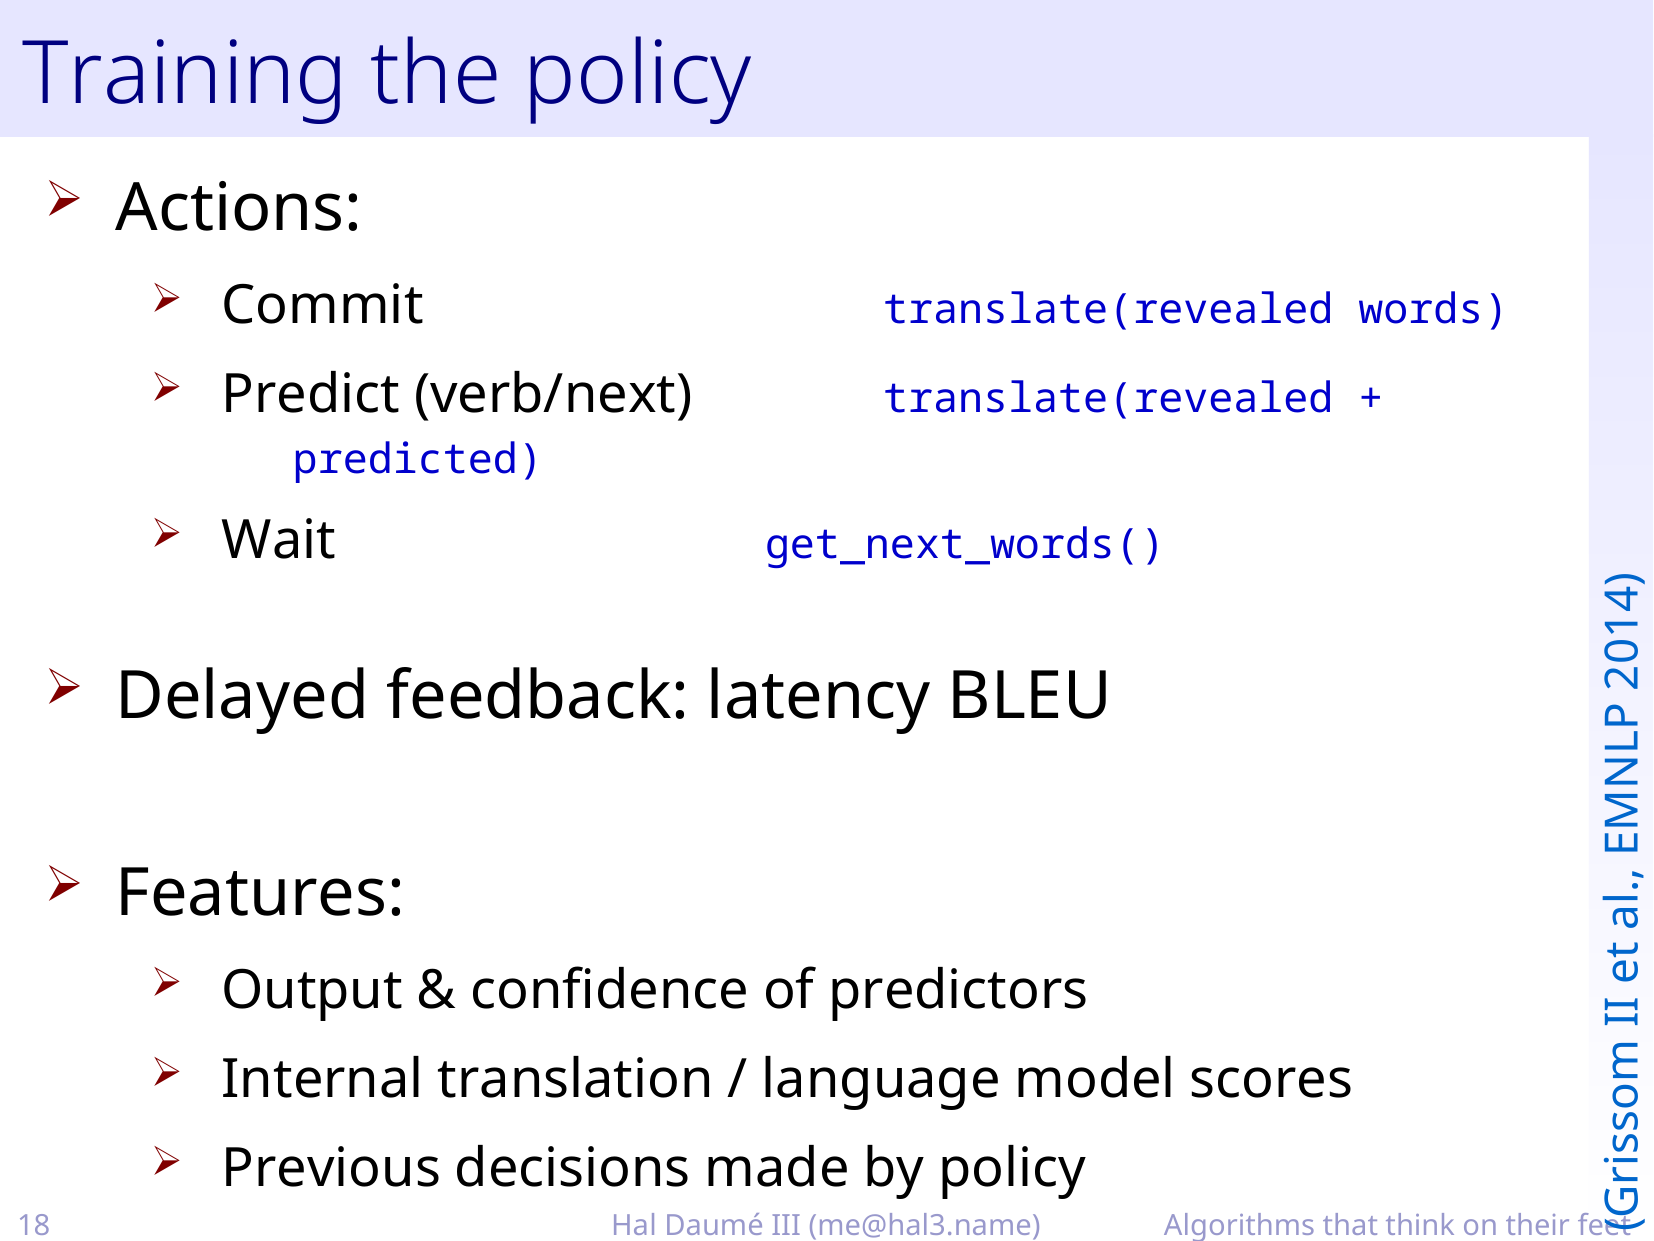

# Training the policy
Actions:
Commit				translate(revealed words)
Predict (verb/next)		translate(revealed + predicted)
Wait				get_next_words()
Delayed feedback: latency BLEU
Features:
Output & confidence of predictors
Internal translation / language model scores
Previous decisions made by policy
(Grissom II et al., EMNLP 2014)